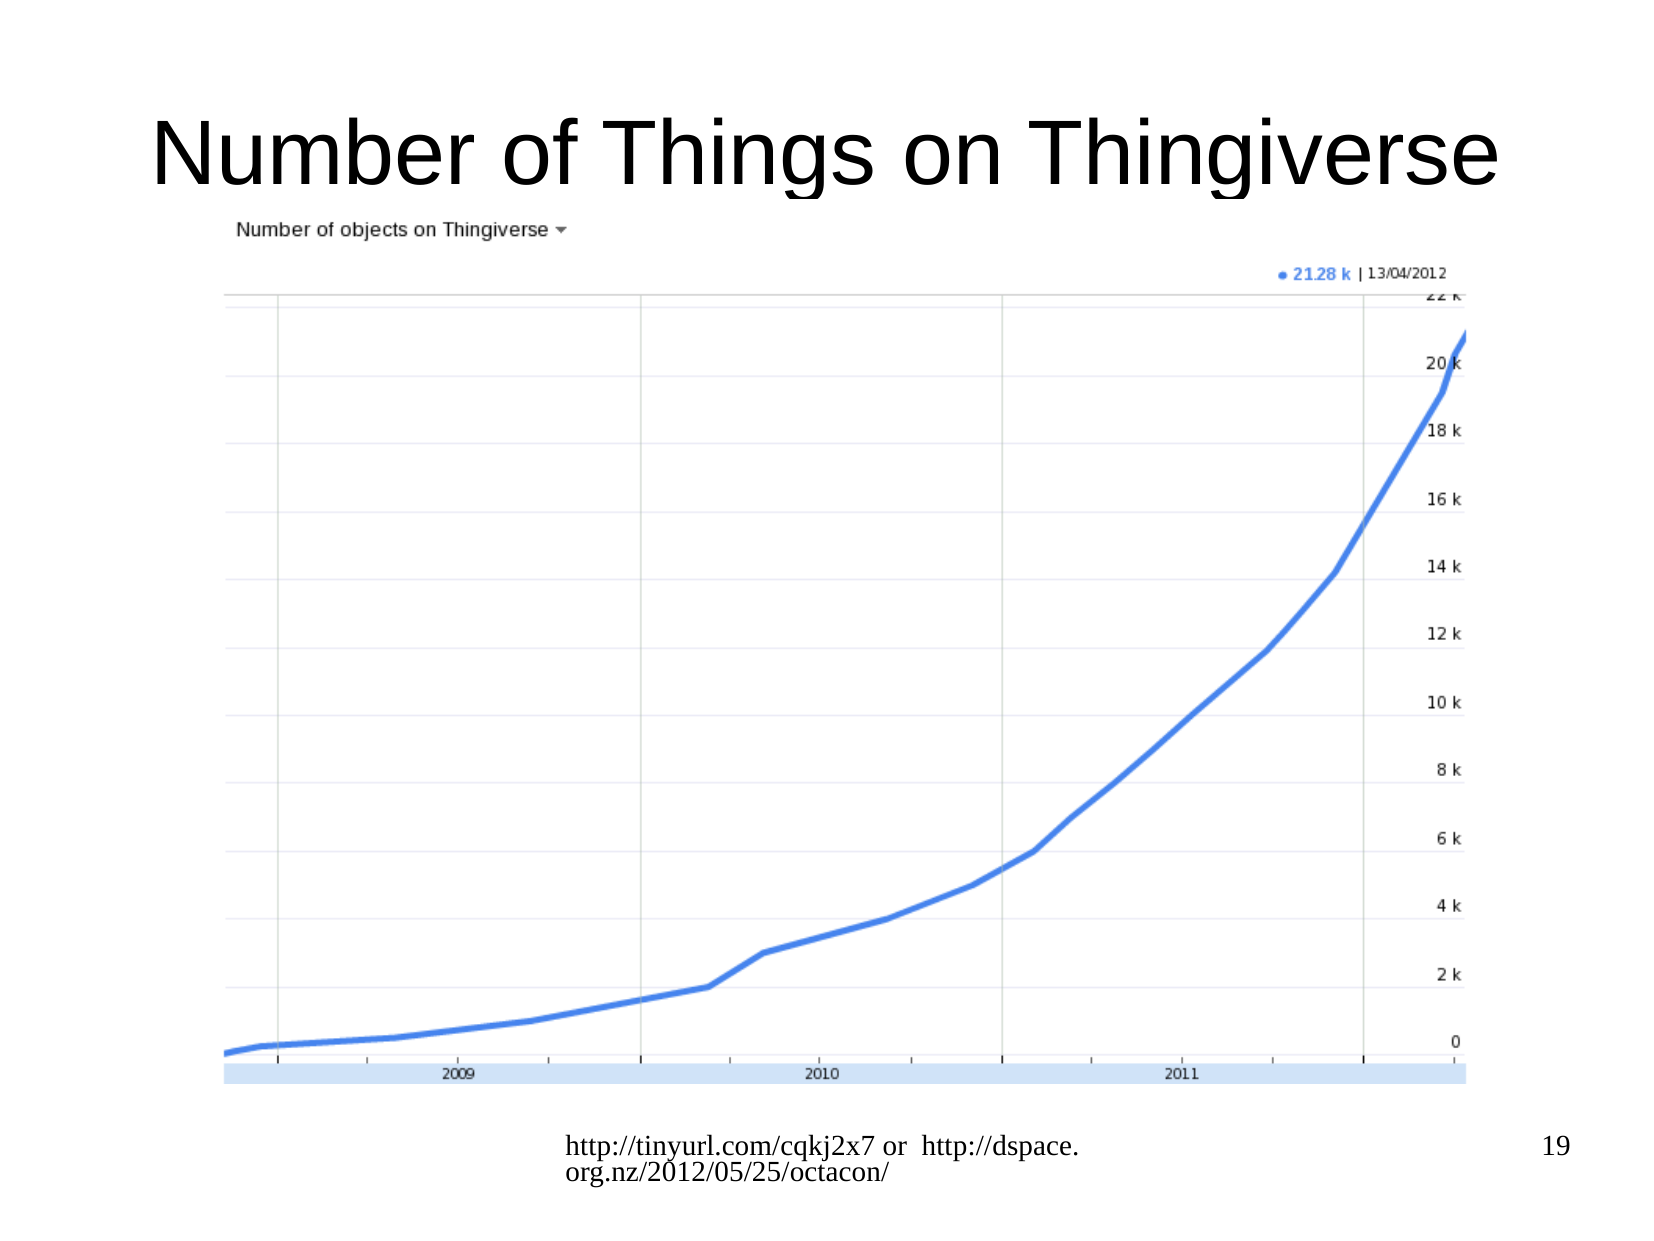

# Number of Things on Thingiverse
http://tinyurl.com/cqkj2x7 or http://dspace.org.nz/2012/05/25/octacon/
19